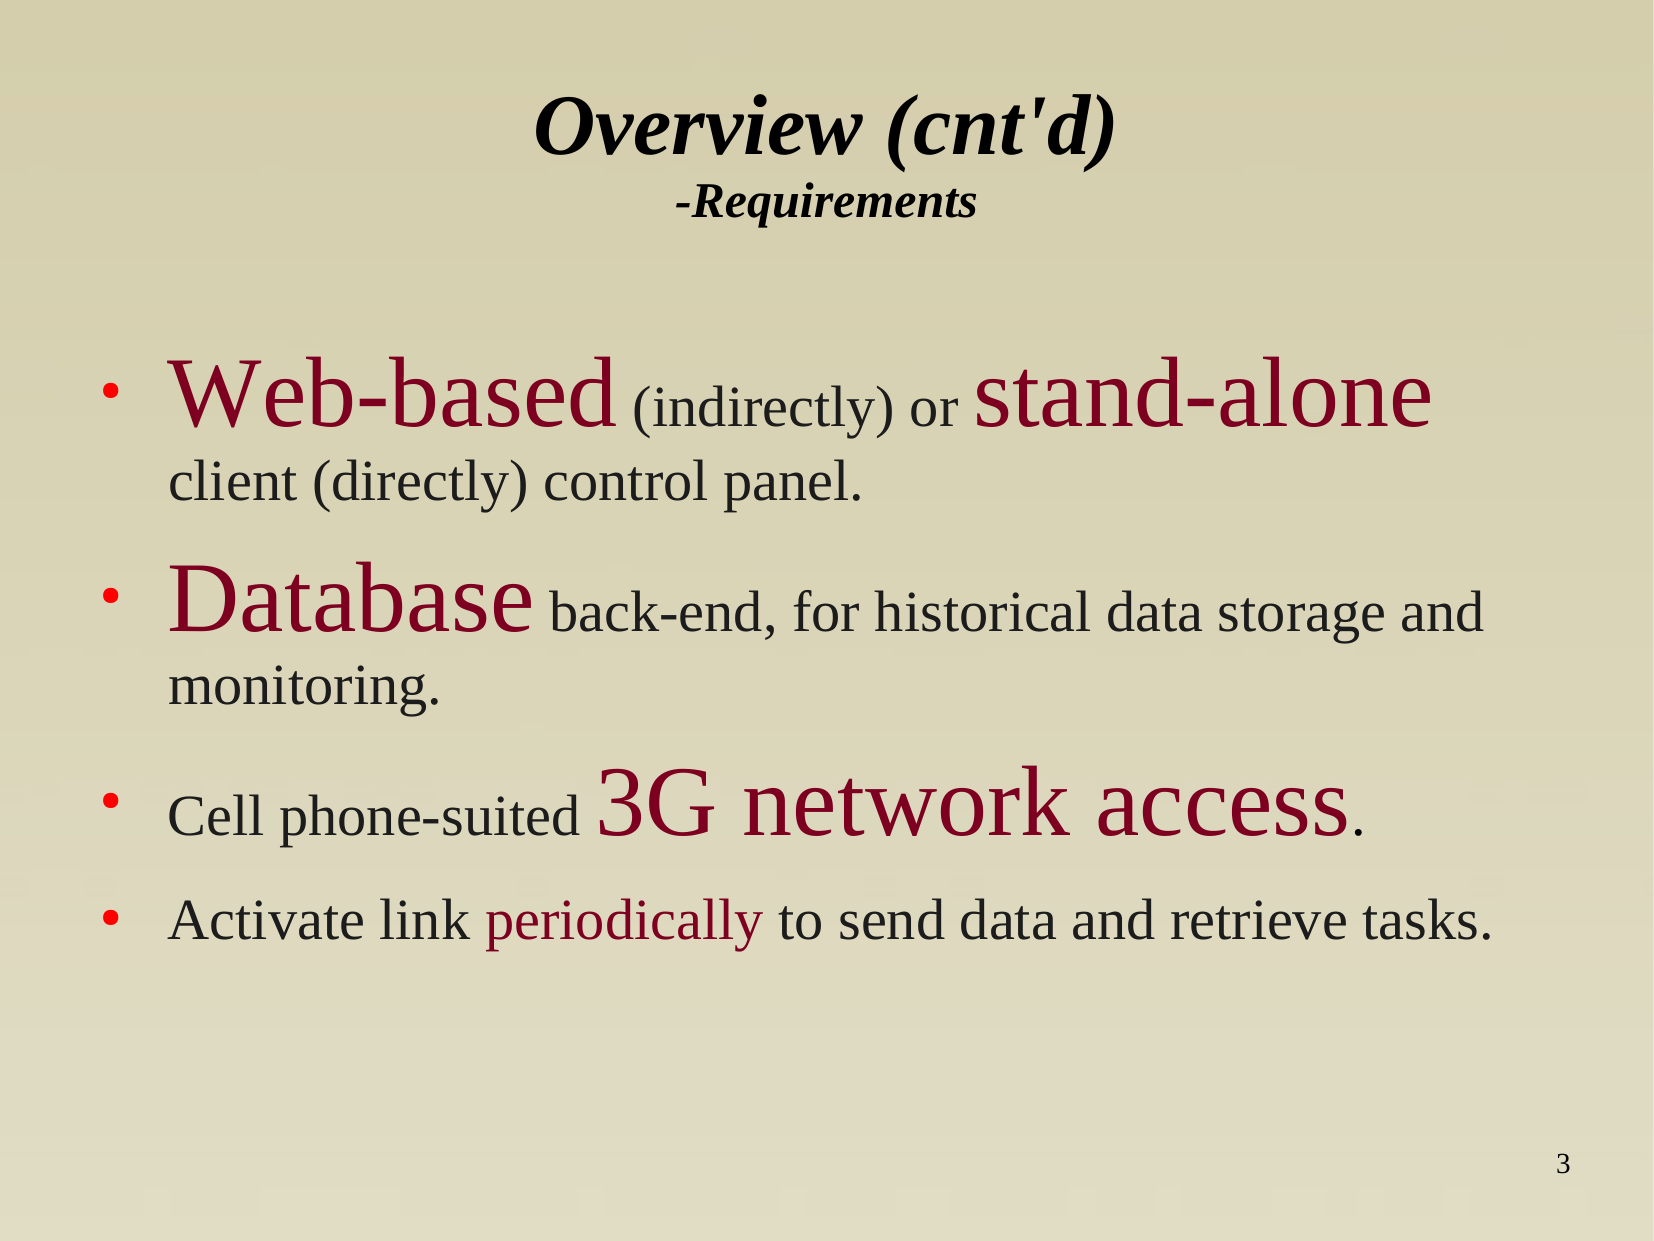

# Overview (cnt'd) -Requirements
 Web-based (indirectly) or stand-alone client (directly) control panel.
 Database back-end, for historical data storage and monitoring.
 Cell phone-suited 3G network access.
 Activate link periodically to send data and retrieve tasks.
3